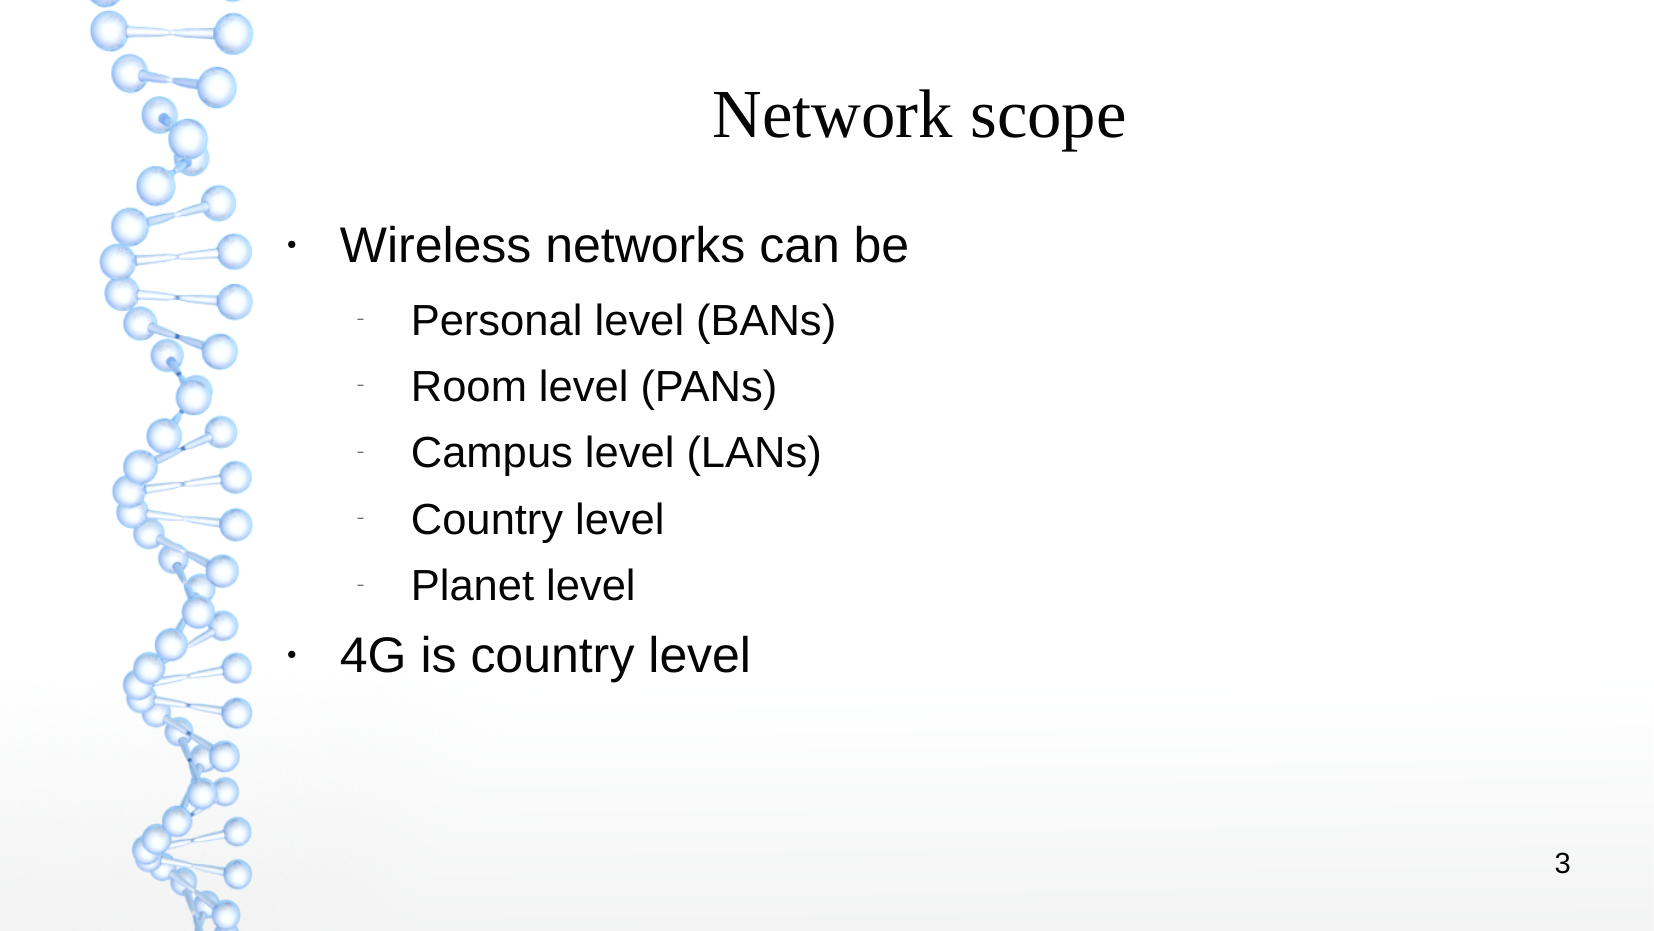

# Network scope
Wireless networks can be
Personal level (BANs)
Room level (PANs)
Campus level (LANs)
Country level
Planet level
4G is country level
3